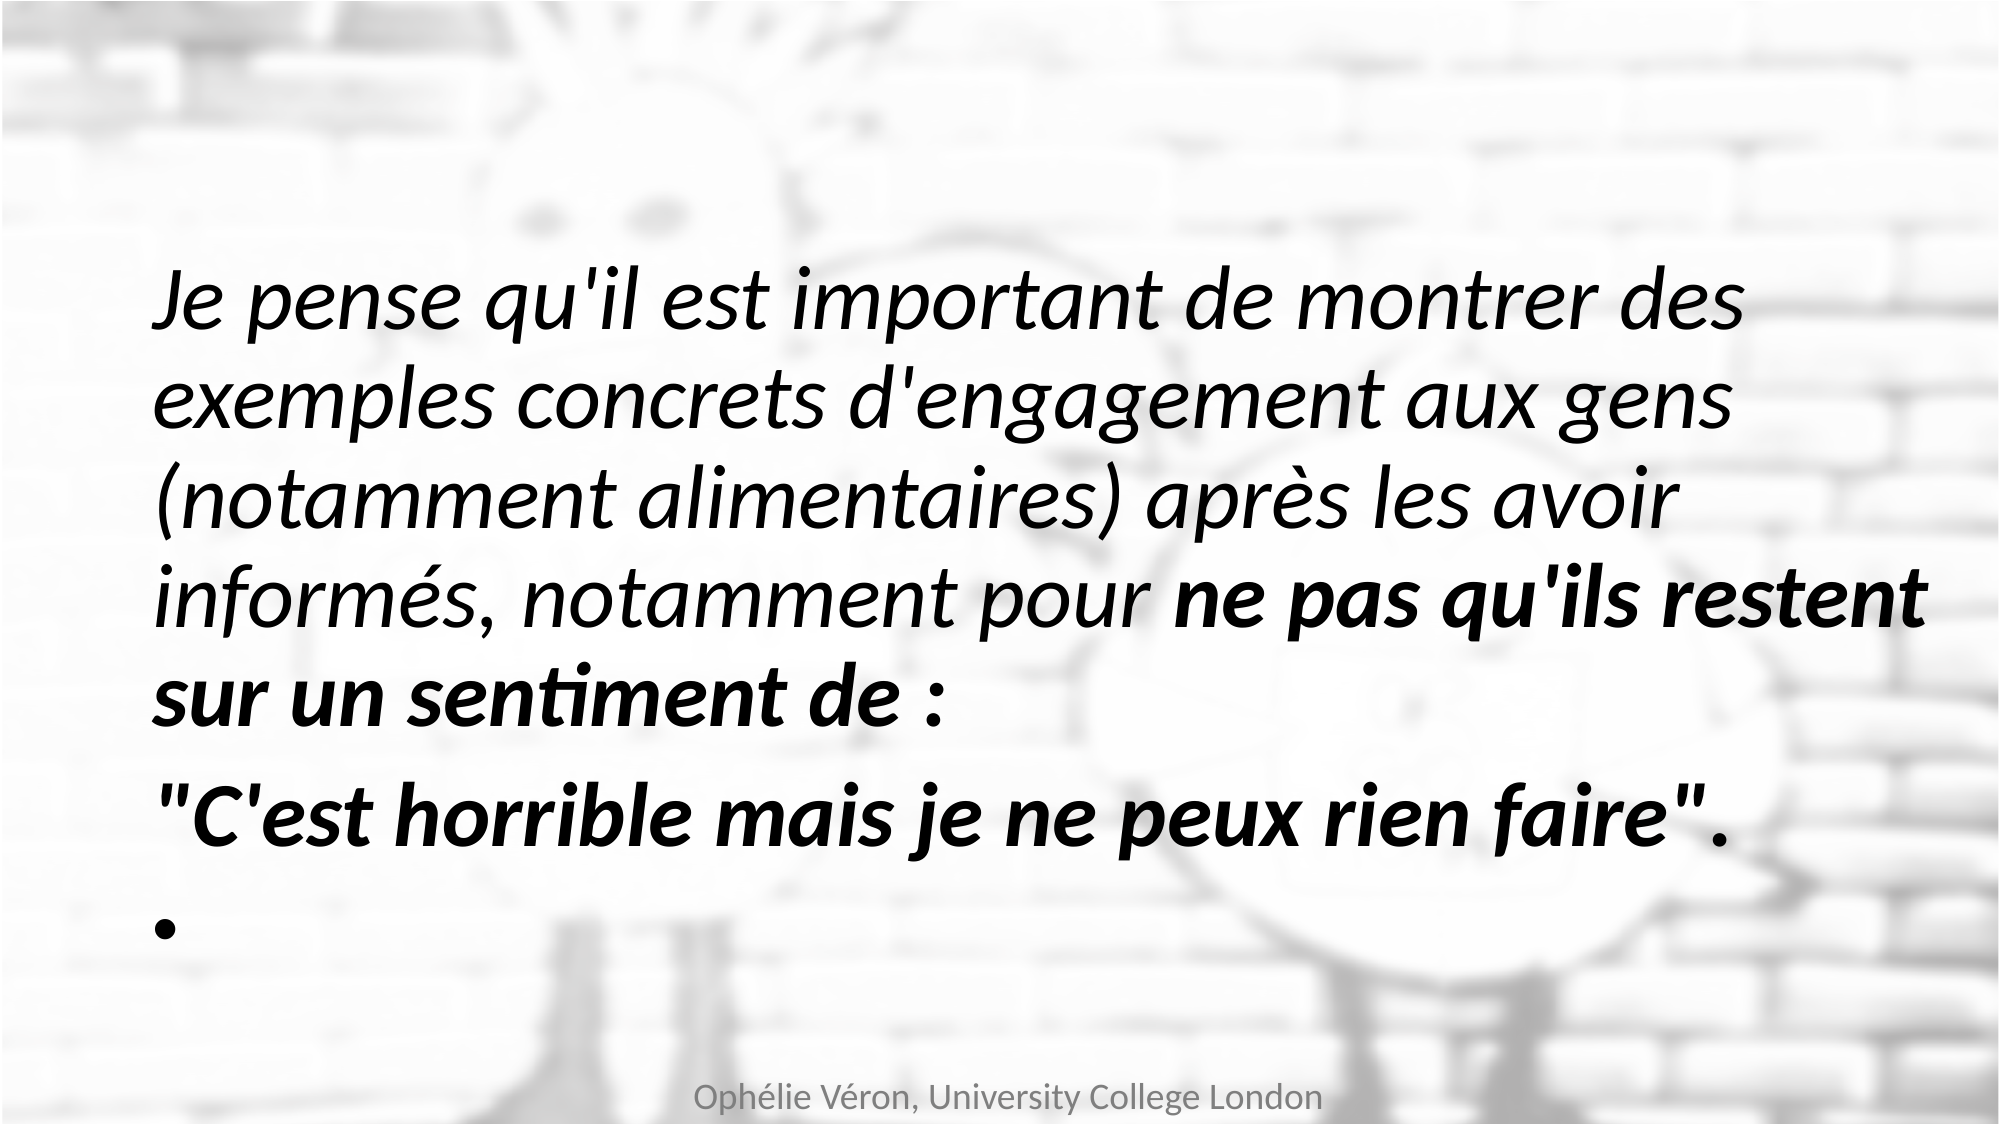

# Je pense qu'il est important de montrer des exemples concrets d'engagement aux gens (notamment alimentaires) après les avoir informés, notamment pour ne pas qu'ils restent sur un sentiment de :
"C'est horrible mais je ne peux rien faire".
Ophélie Véron, University College London